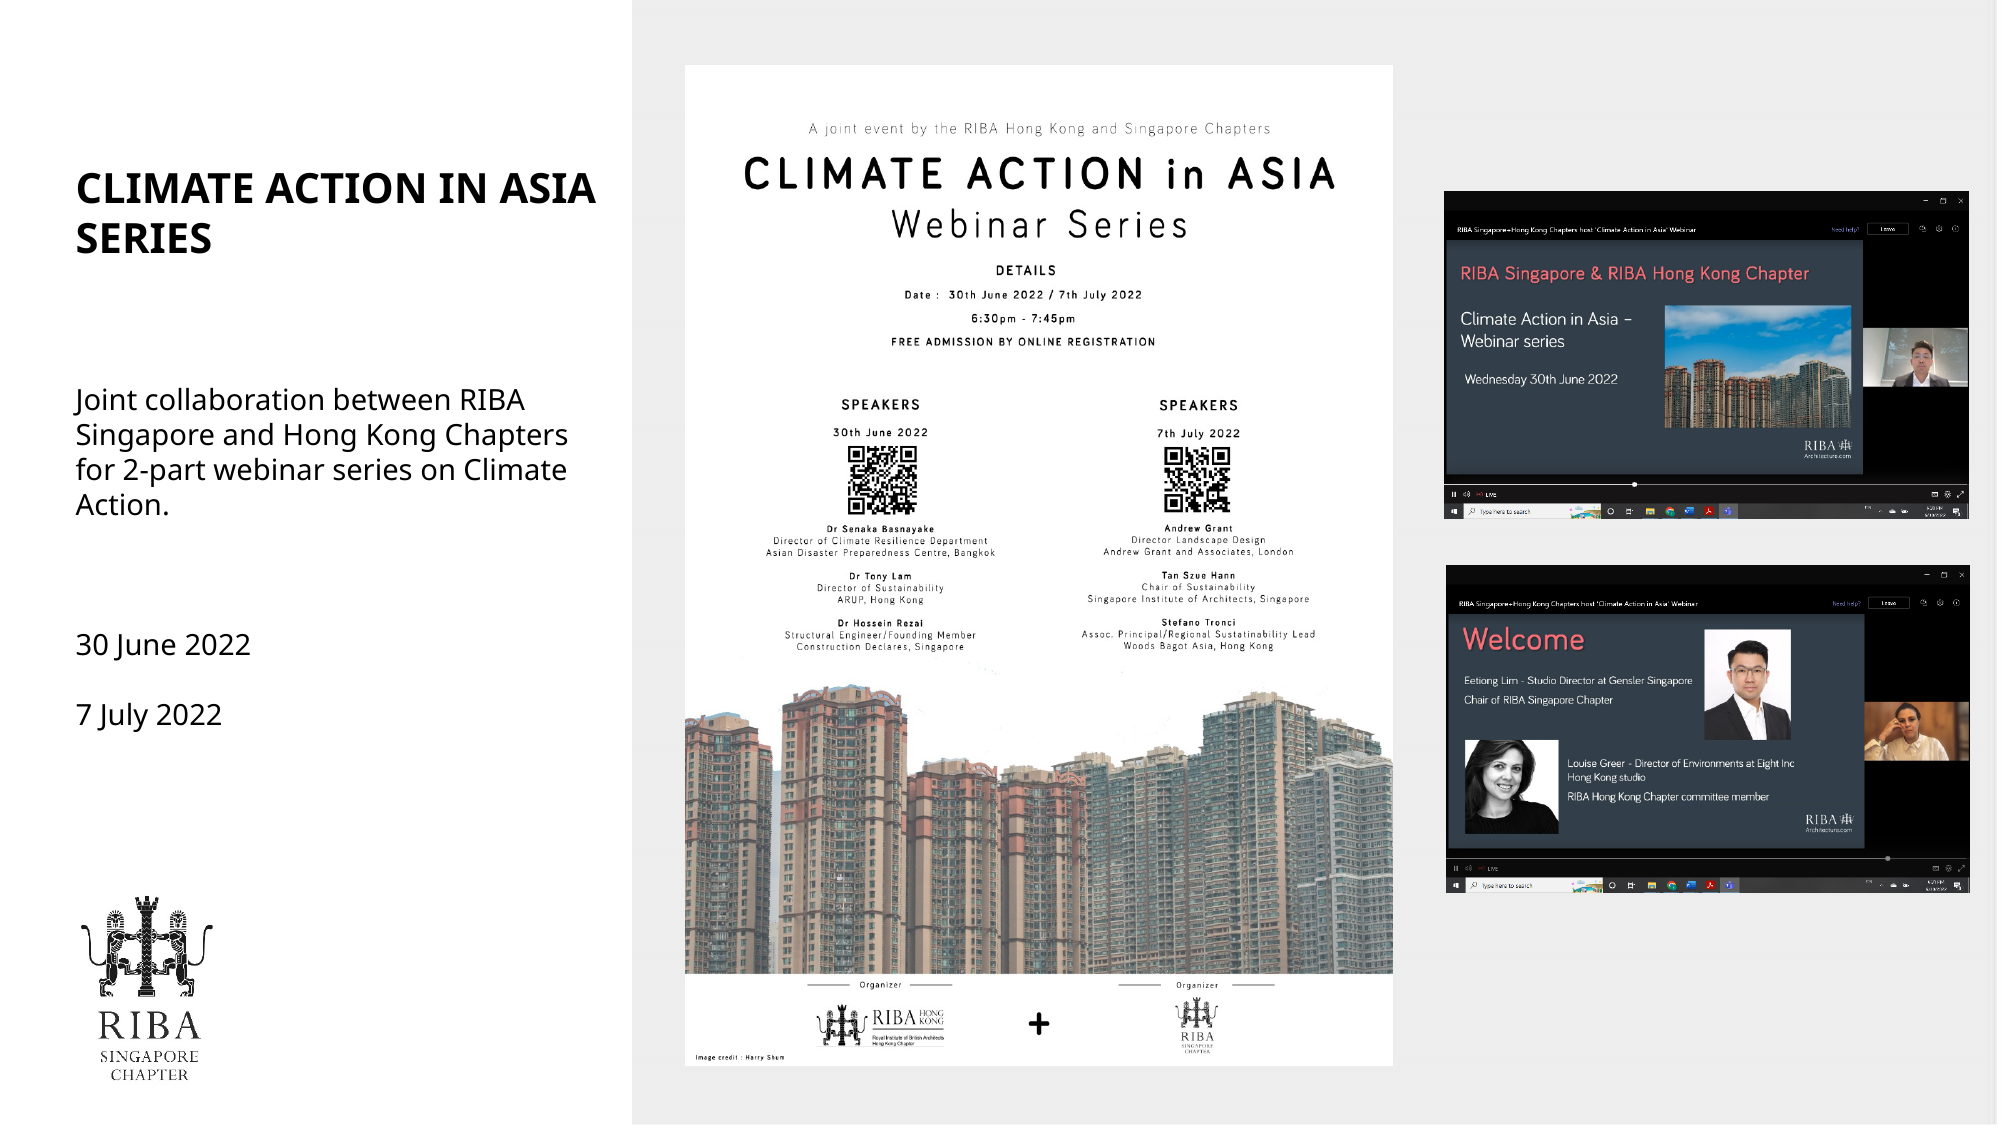

CLIMATE ACTION IN ASIA SERIES
Joint collaboration between RIBA Singapore and Hong Kong Chapters for 2-part webinar series on Climate Action.
30 June 2022
7 July 2022